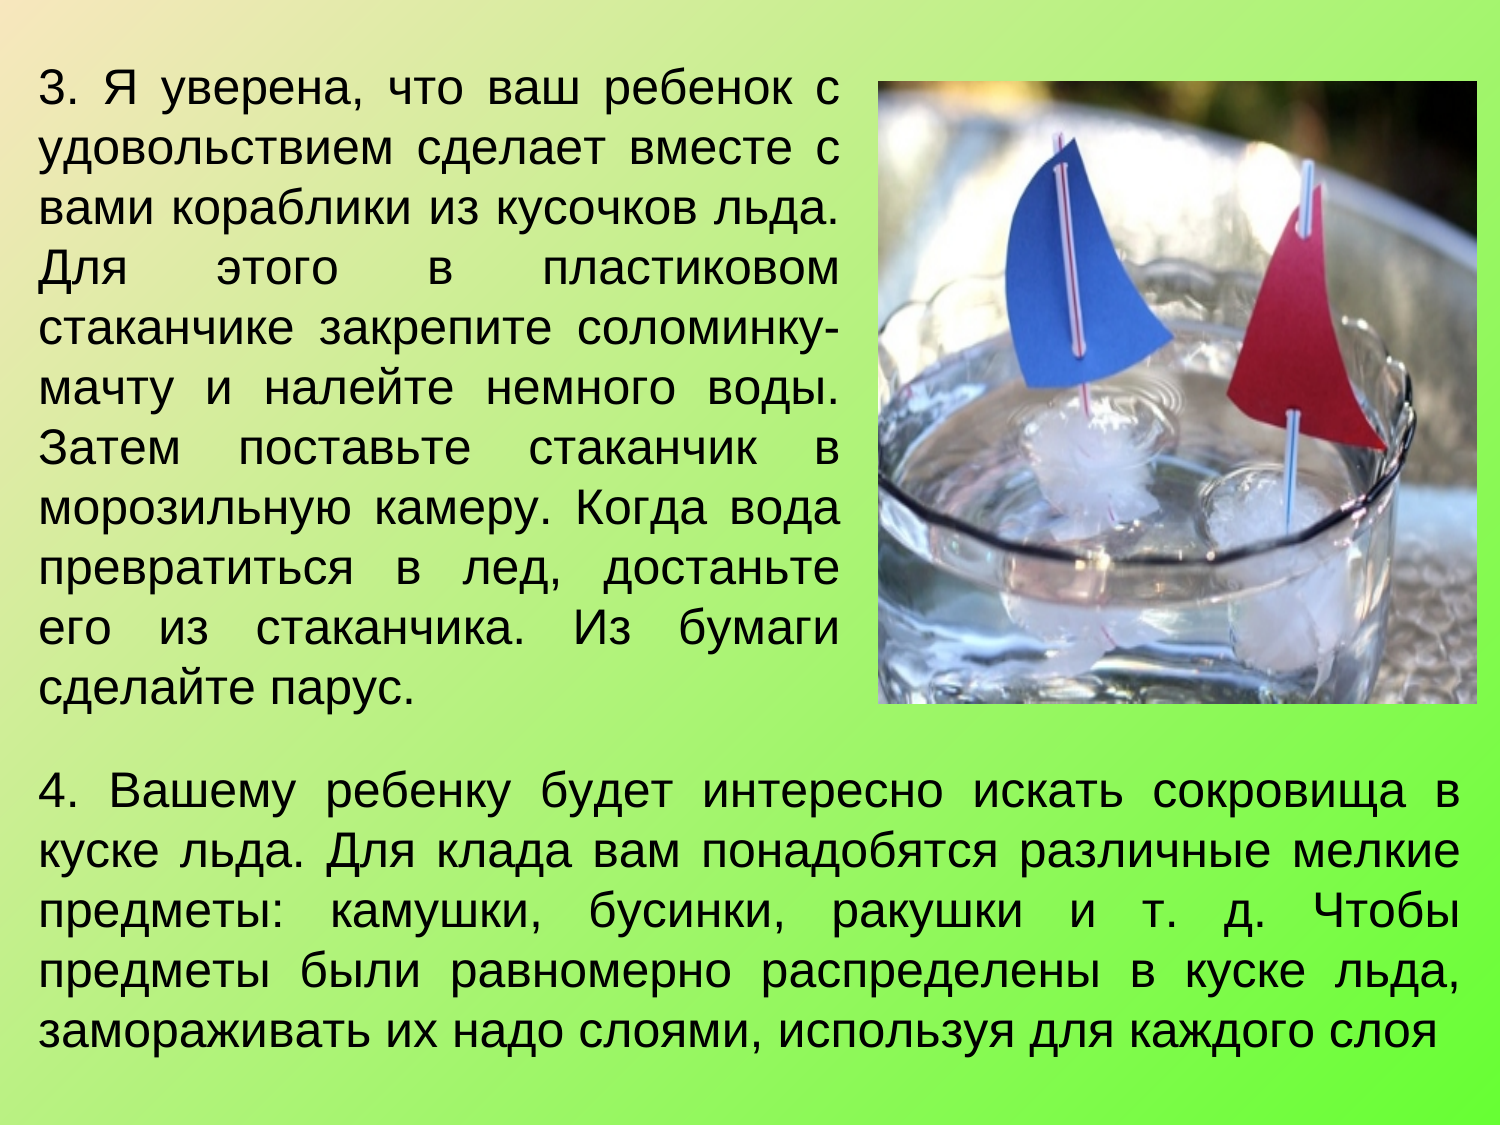

3. Я уверена, что ваш ребенок с удовольствием сделает вместе с вами кораблики из кусочков льда. Для этого в пластиковом стаканчике закрепите соломинку-мачту и налейте немного воды. Затем поставьте стаканчик в морозильную камеру. Когда вода превратиться в лед, достаньте его из стаканчика. Из бумаги сделайте парус.
4. Вашему ребенку будет интересно искать сокровища в куске льда. Для клада вам понадобятся различные мелкие предметы: камушки, бусинки, ракушки и т. д. Чтобы предметы были равномерно распределены в куске льда, замораживать их надо слоями, используя для каждого слоя